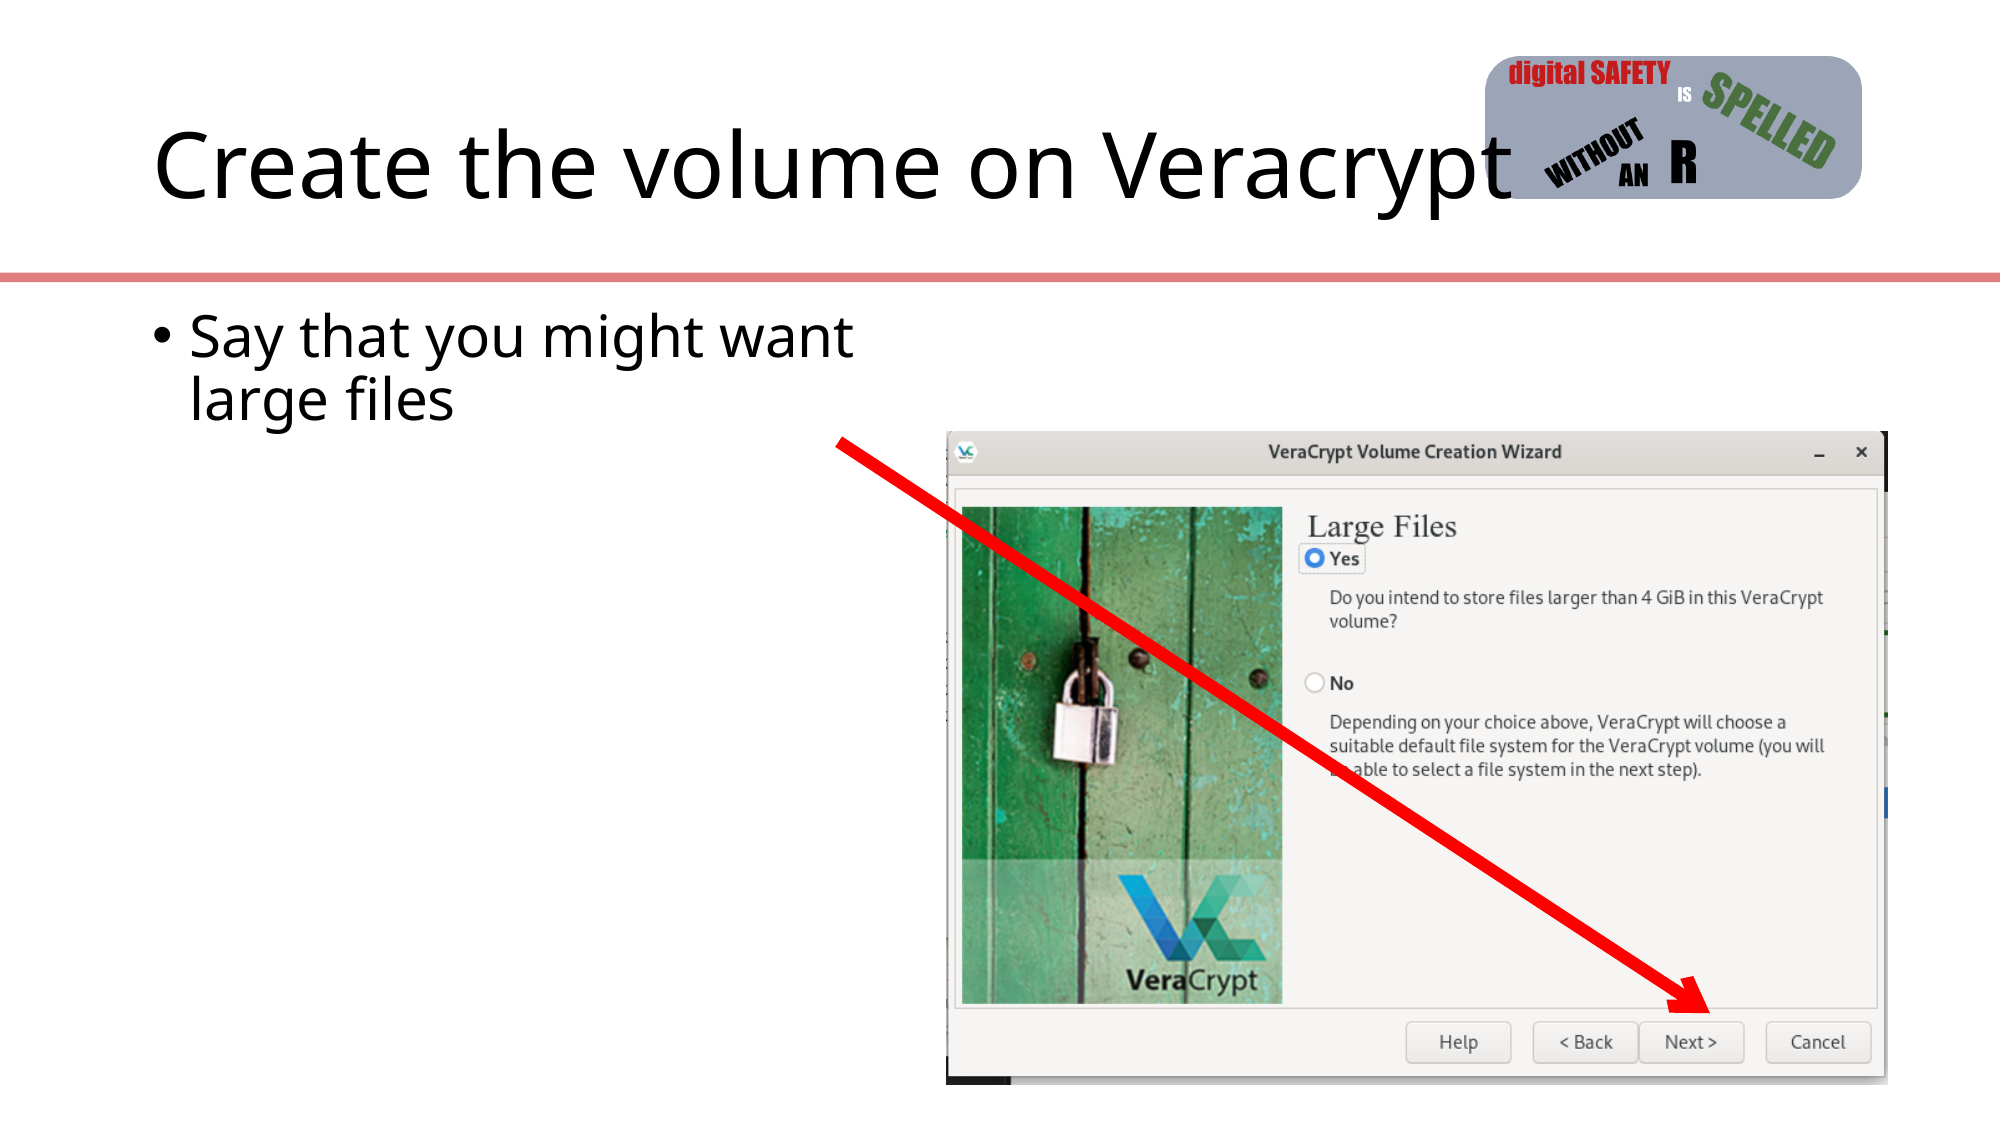

# Create the volume on Veracrypt
Say that you might want large files